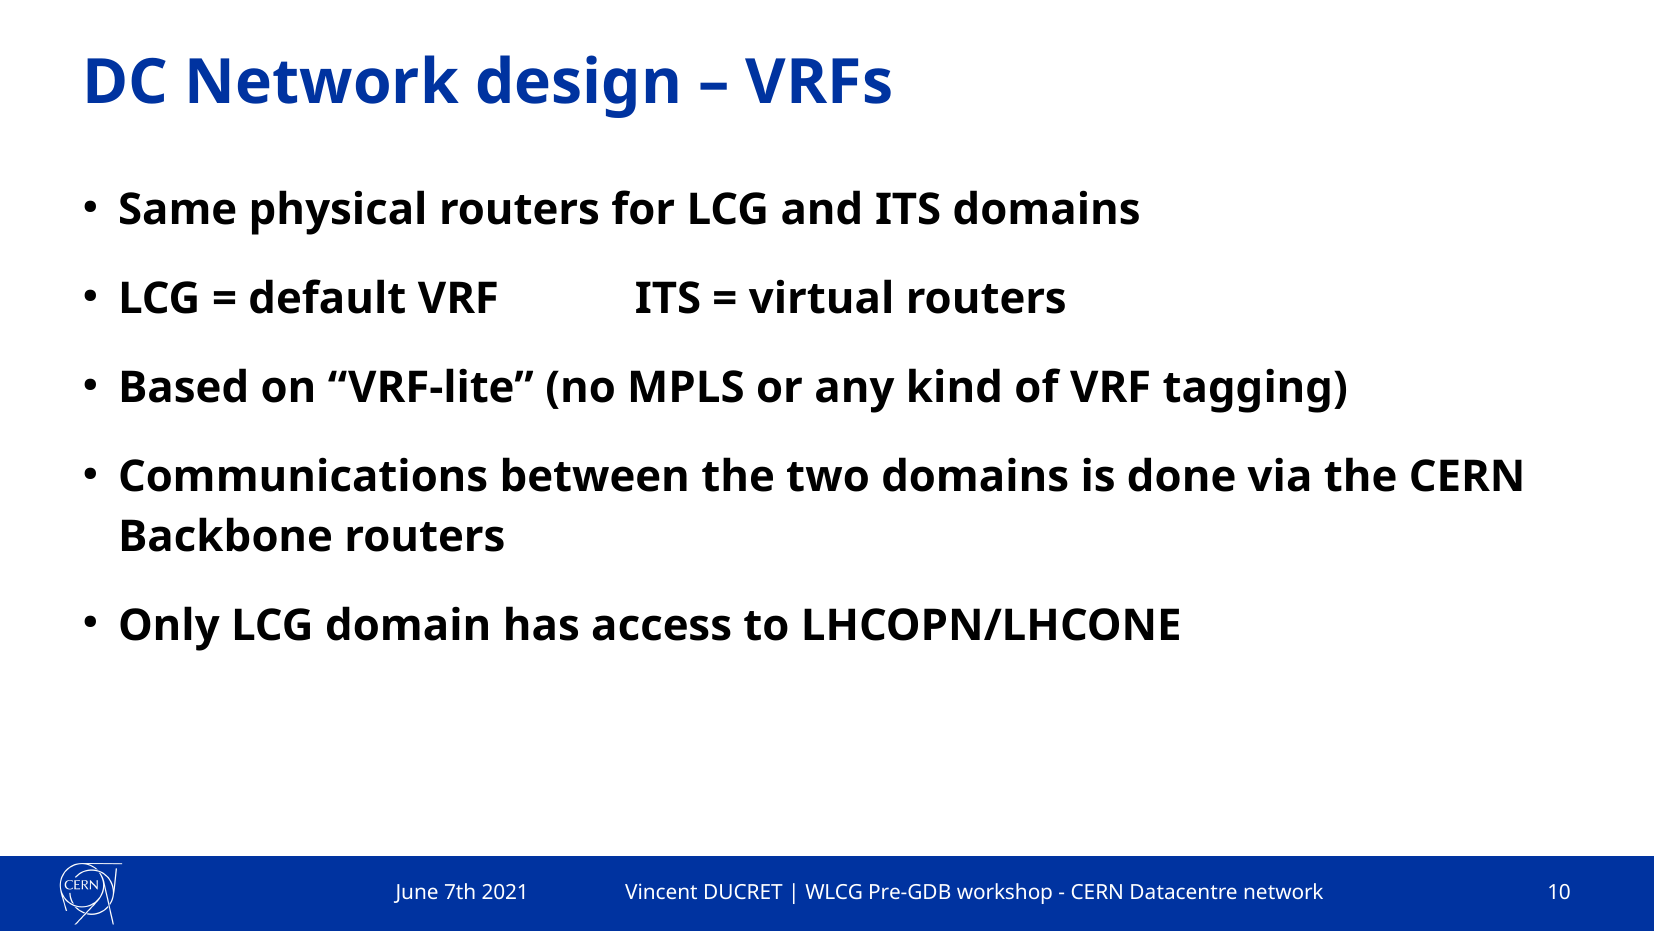

# DC Network design – VRFs
Same physical routers for LCG and ITS domains
LCG = default VRF 		ITS = virtual routers
Based on “VRF-lite” (no MPLS or any kind of VRF tagging)
Communications between the two domains is done via the CERN Backbone routers
Only LCG domain has access to LHCOPN/LHCONE
June 7th 2021
Vincent DUCRET | WLCG Pre-GDB workshop - CERN Datacentre network
10